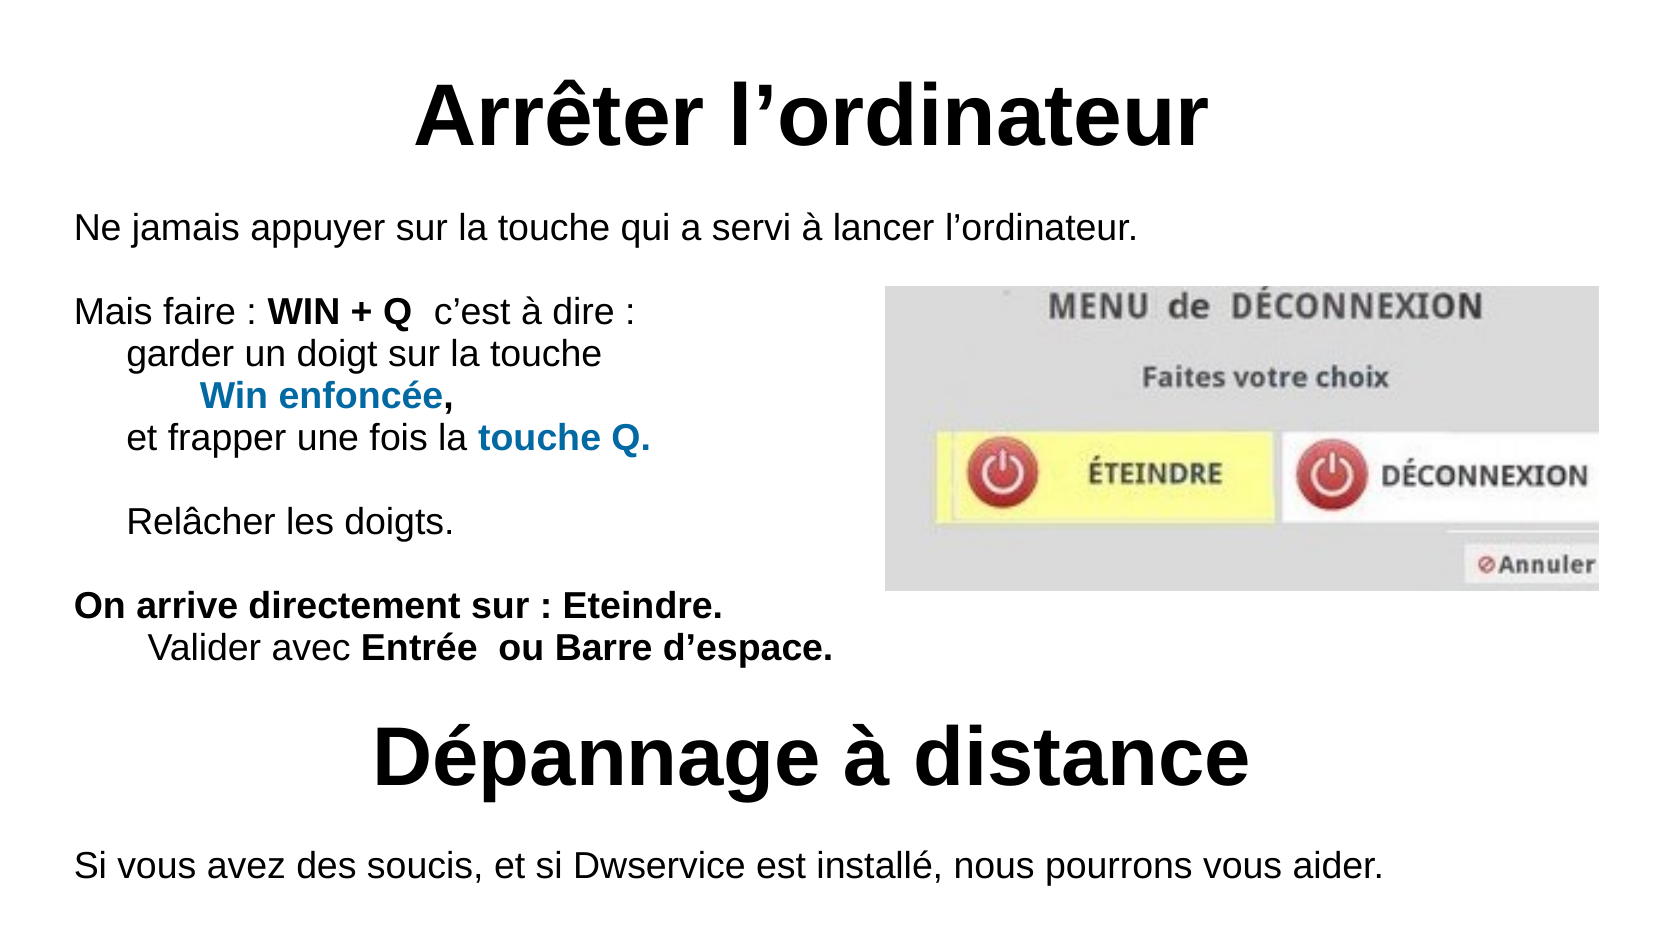

Arrêter l’ordinateur
Ne jamais appuyer sur la touche qui a servi à lancer l’ordinateur.
Mais faire : WIN + Q c’est à dire :
 garder un doigt sur la touche
 Win enfoncée,
 et frapper une fois la touche Q.
 Relâcher les doigts.
On arrive directement sur : Eteindre.
	Valider avec Entrée ou Barre d’espace.
Dépannage à distance
Si vous avez des soucis, et si Dwservice est installé, nous pourrons vous aider.